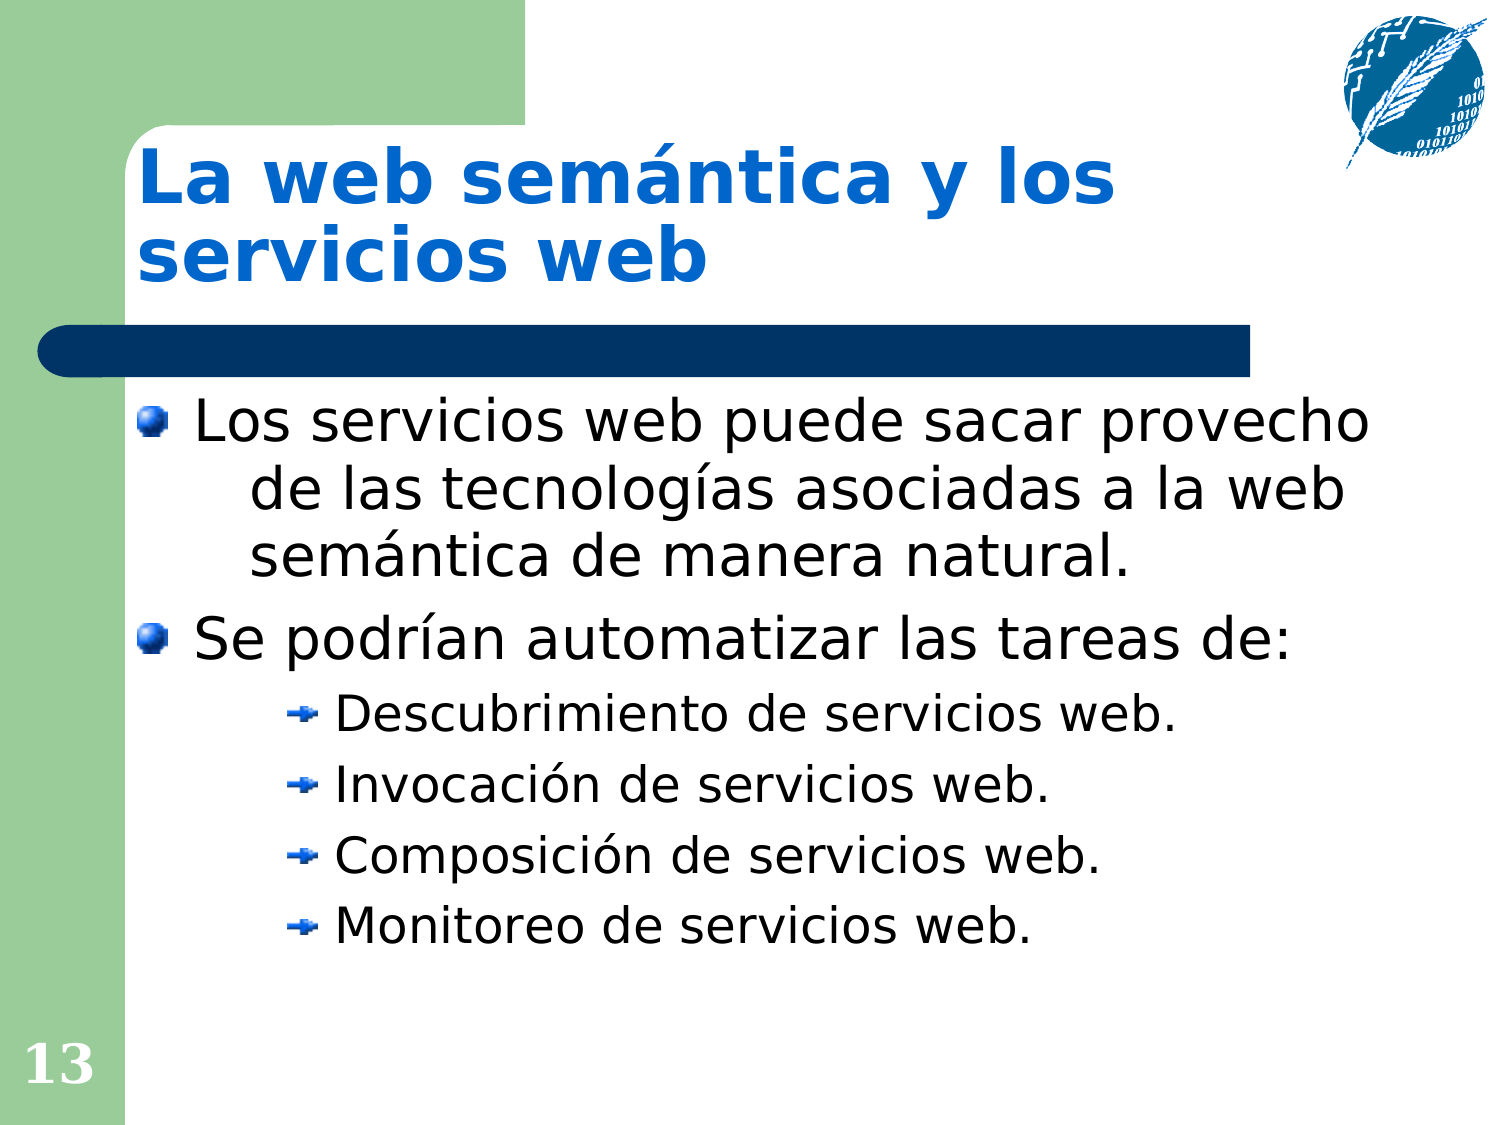

# La web semántica y los servicios web
Los servicios web puede sacar provecho de las tecnologías asociadas a la web semántica de manera natural.
Se podrían automatizar las tareas de:
Descubrimiento de servicios web.
Invocación de servicios web.
Composición de servicios web.
Monitoreo de servicios web.
13